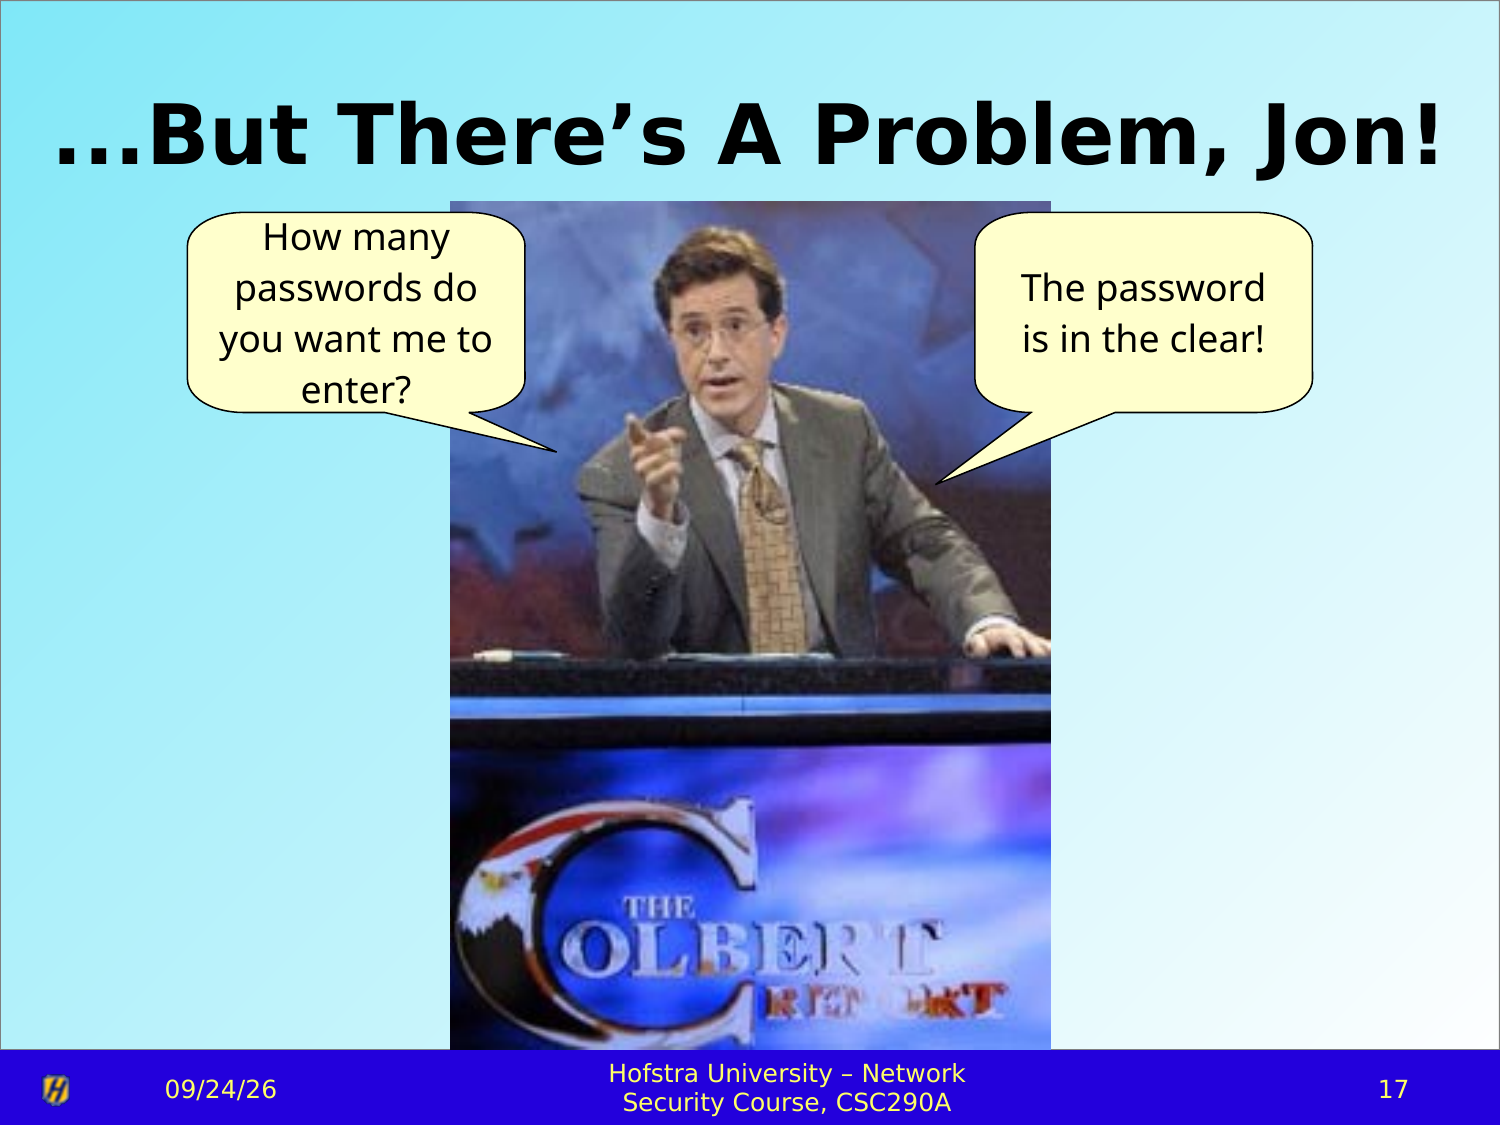

# ...But There’s A Problem, Jon!
How many passwords do you want me to enter?
The password is in the clear!
17